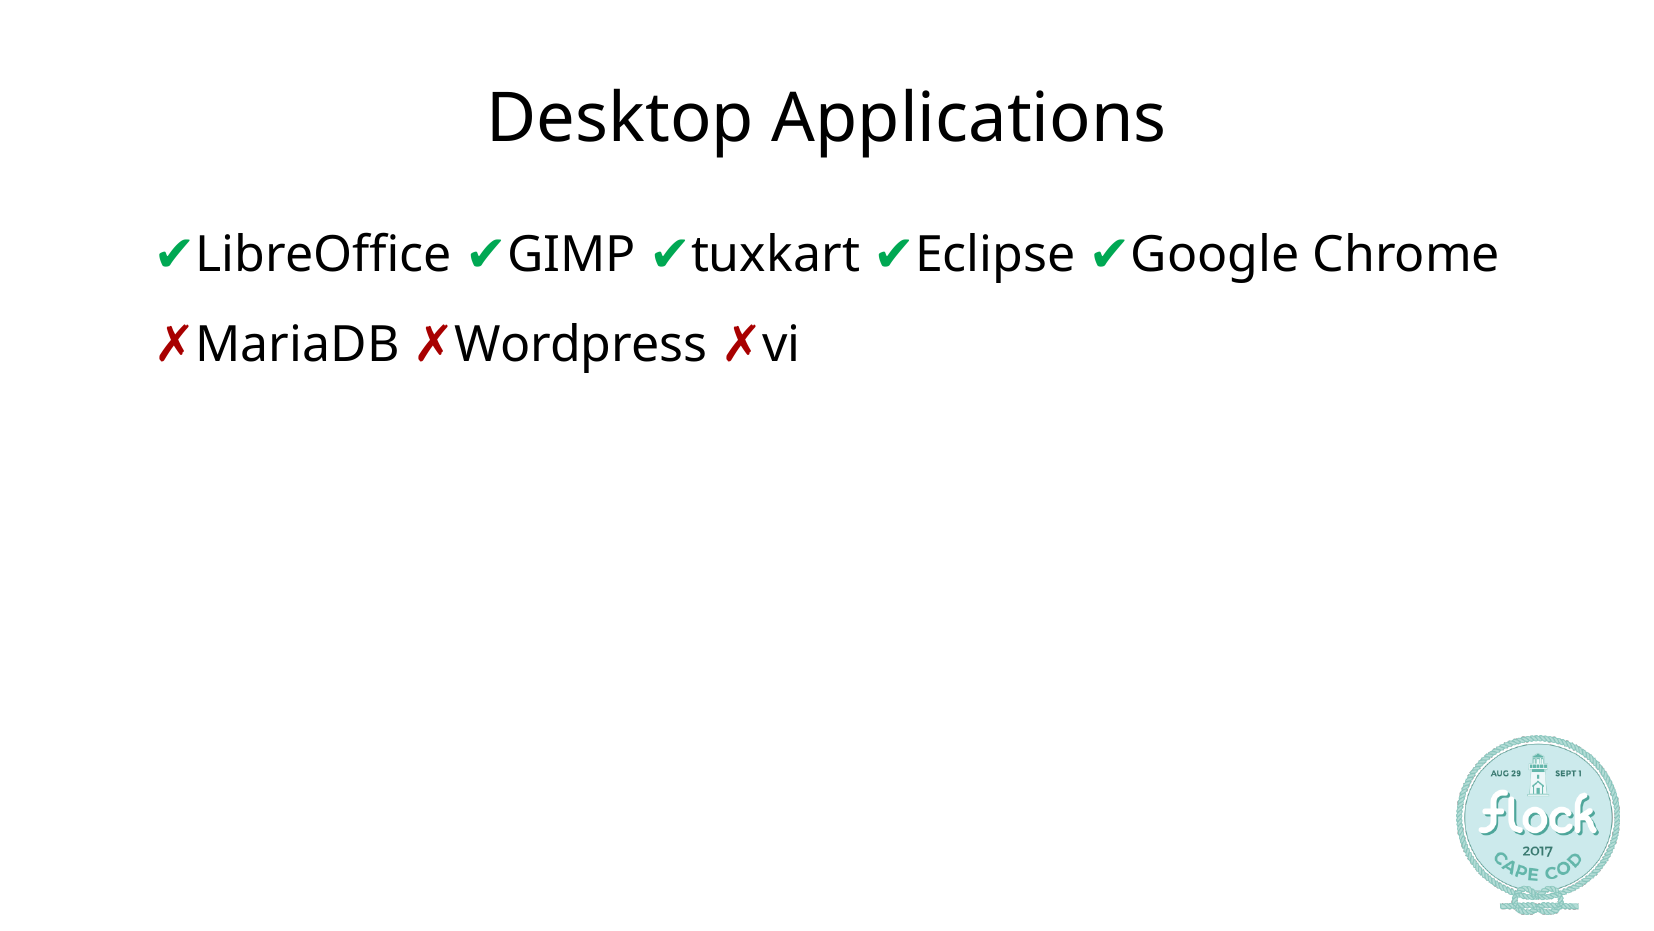

# Desktop Applications
✔LibreOffice ✔GIMP ✔tuxkart ✔Eclipse ✔Google Chrome
✗MariaDB ✗Wordpress ✗vi